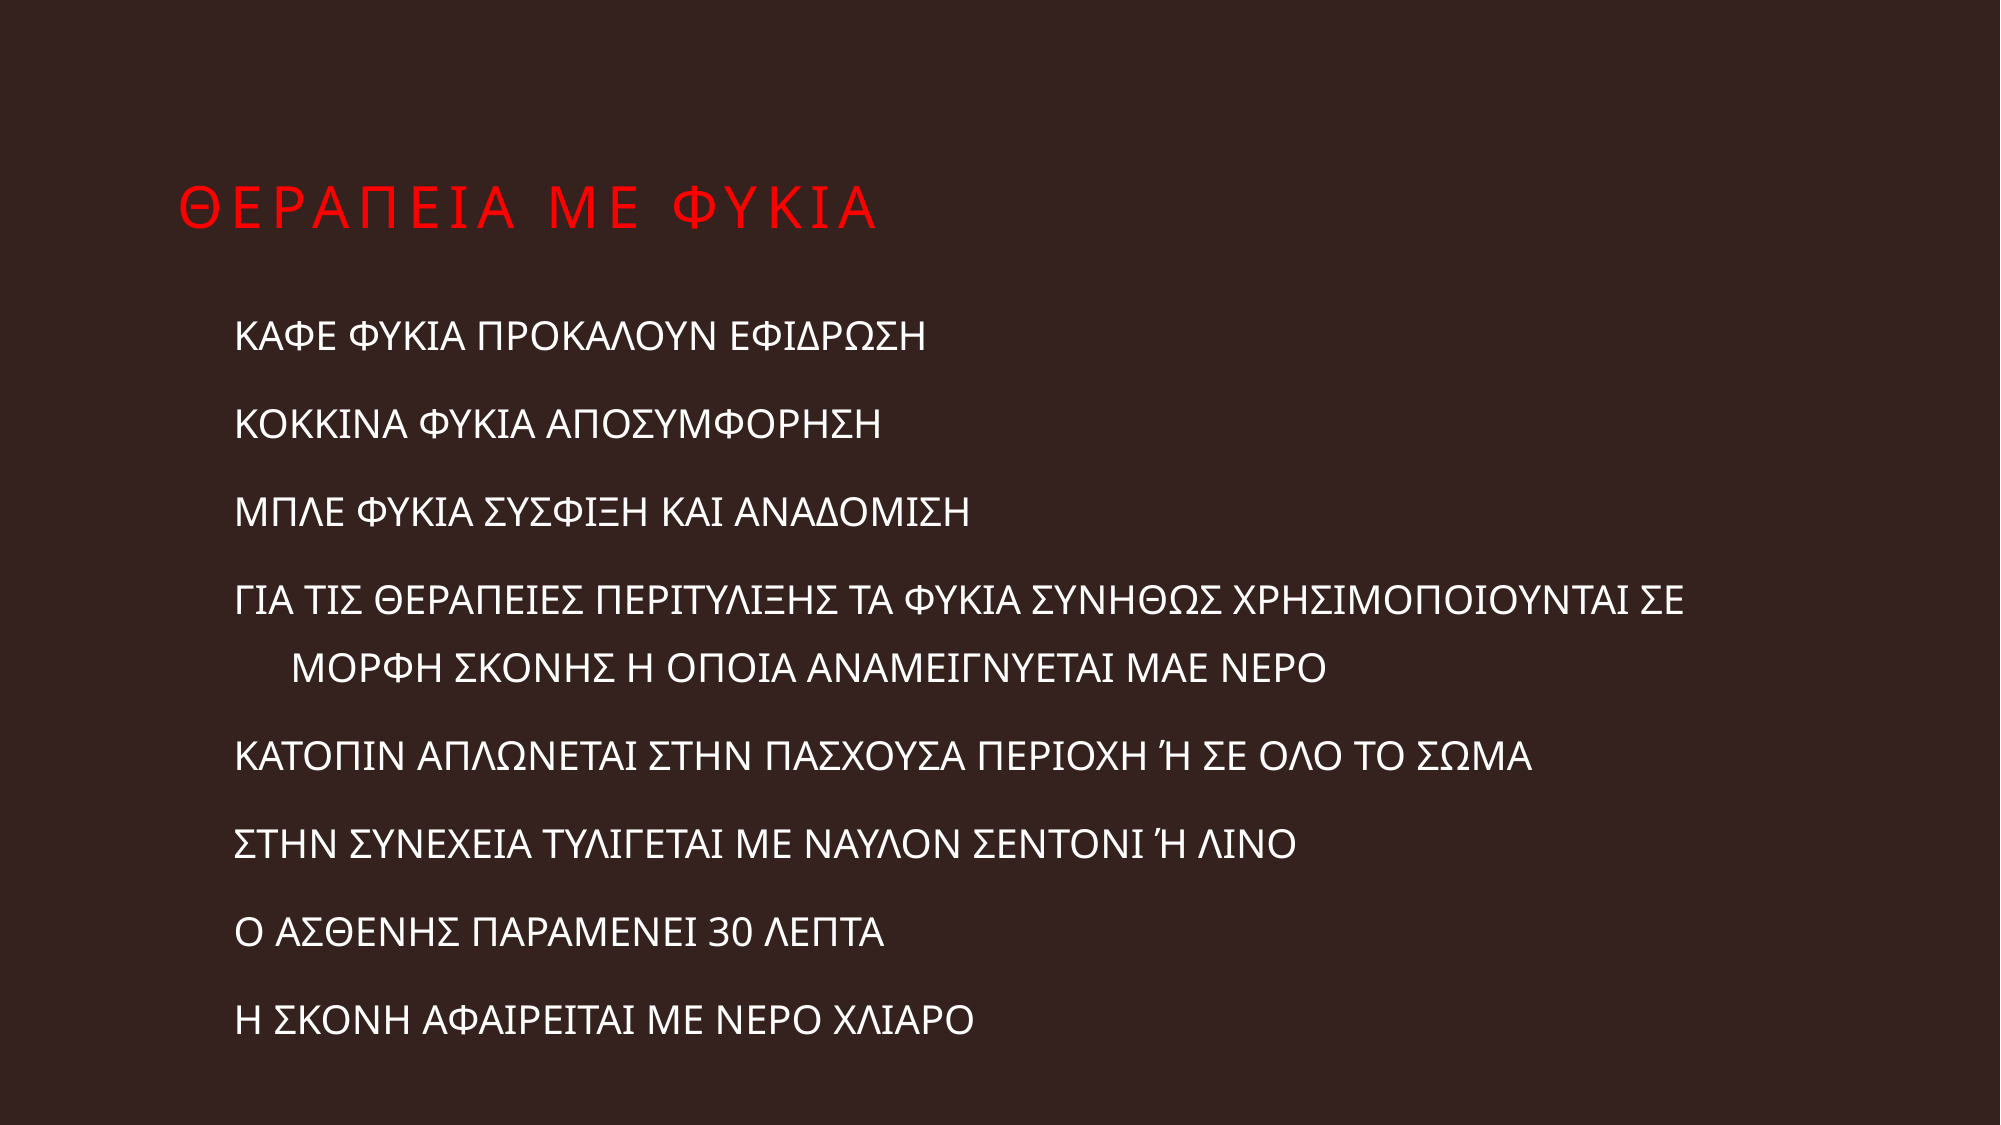

# ΘΕΡΑΠΕΙΑ ΜΕ ΦΥΚΙΑ
ΚΑΦΕ ΦΥΚΙΑ ΠΡΟΚΑΛΟΥΝ ΕΦΙΔΡΩΣΗ
ΚΟΚΚΙΝΑ ΦΥΚΙΑ ΑΠΟΣΥΜΦΟΡΗΣΗ
ΜΠΛΕ ΦΥΚΙΑ ΣΥΣΦΙΞΗ ΚΑΙ ΑΝΑΔΟΜΙΣΗ
ΓΙΑ ΤΙΣ ΘΕΡΑΠΕΙΕΣ ΠΕΡΙΤΥΛΙΞΗΣ ΤΑ ΦΥΚΙΑ ΣΥΝΗΘΩΣ ΧΡΗΣΙΜΟΠΟΙΟΥΝΤΑΙ ΣΕ ΜΟΡΦΗ ΣΚΟΝΗΣ Η ΟΠΟΙΑ ΑΝΑΜΕΙΓΝΥΕΤΑΙ ΜΑΕ ΝΕΡΟ
ΚΑΤΟΠΙΝ ΑΠΛΩΝΕΤΑΙ ΣΤΗΝ ΠΑΣΧΟΥΣΑ ΠΕΡΙΟΧΗ Ή ΣΕ ΟΛΟ ΤΟ ΣΩΜΑ
ΣΤΗΝ ΣΥΝΕΧΕΙΑ ΤΥΛΙΓΕΤΑΙ ΜΕ ΝΑΥΛΟΝ ΣΕΝΤΟΝΙ Ή ΛΙΝΟ
Ο ΑΣΘΕΝΗΣ ΠΑΡΑΜΕΝΕΙ 30 ΛΕΠΤΑ
Η ΣΚΟΝΗ ΑΦΑΙΡΕΙΤΑΙ ΜΕ ΝΕΡΟ ΧΛΙΑΡΟ